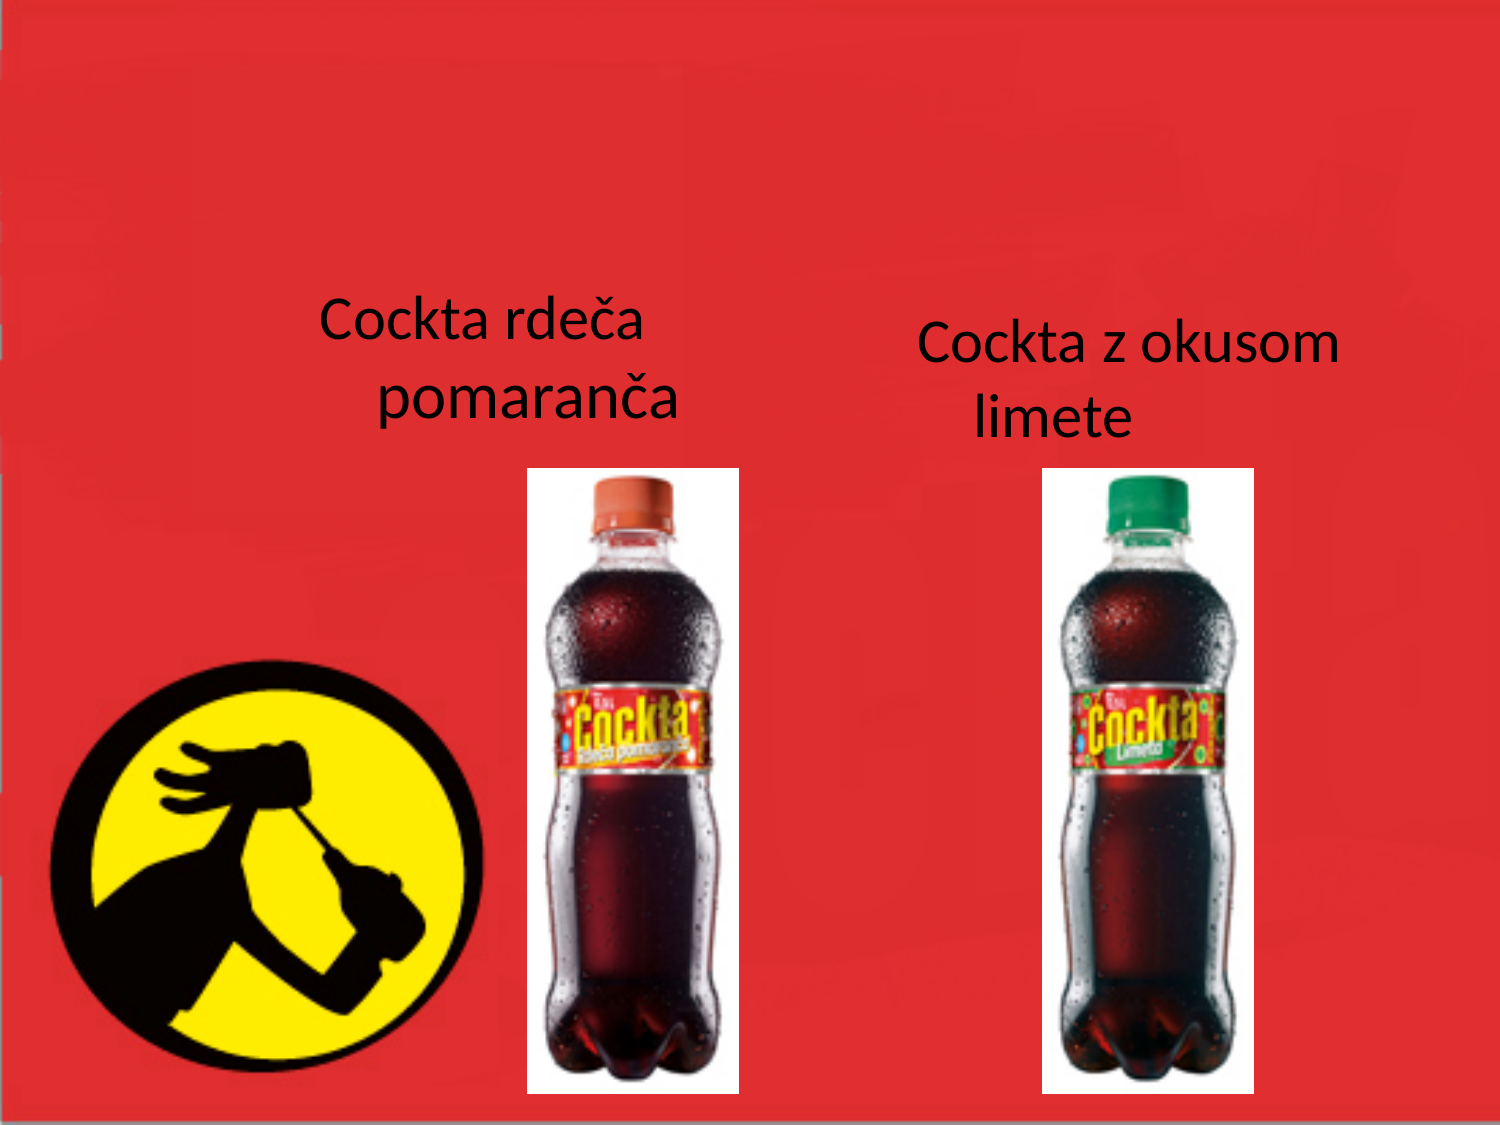

# Cockta rdeča pomaranča
Cockta z okusom limete